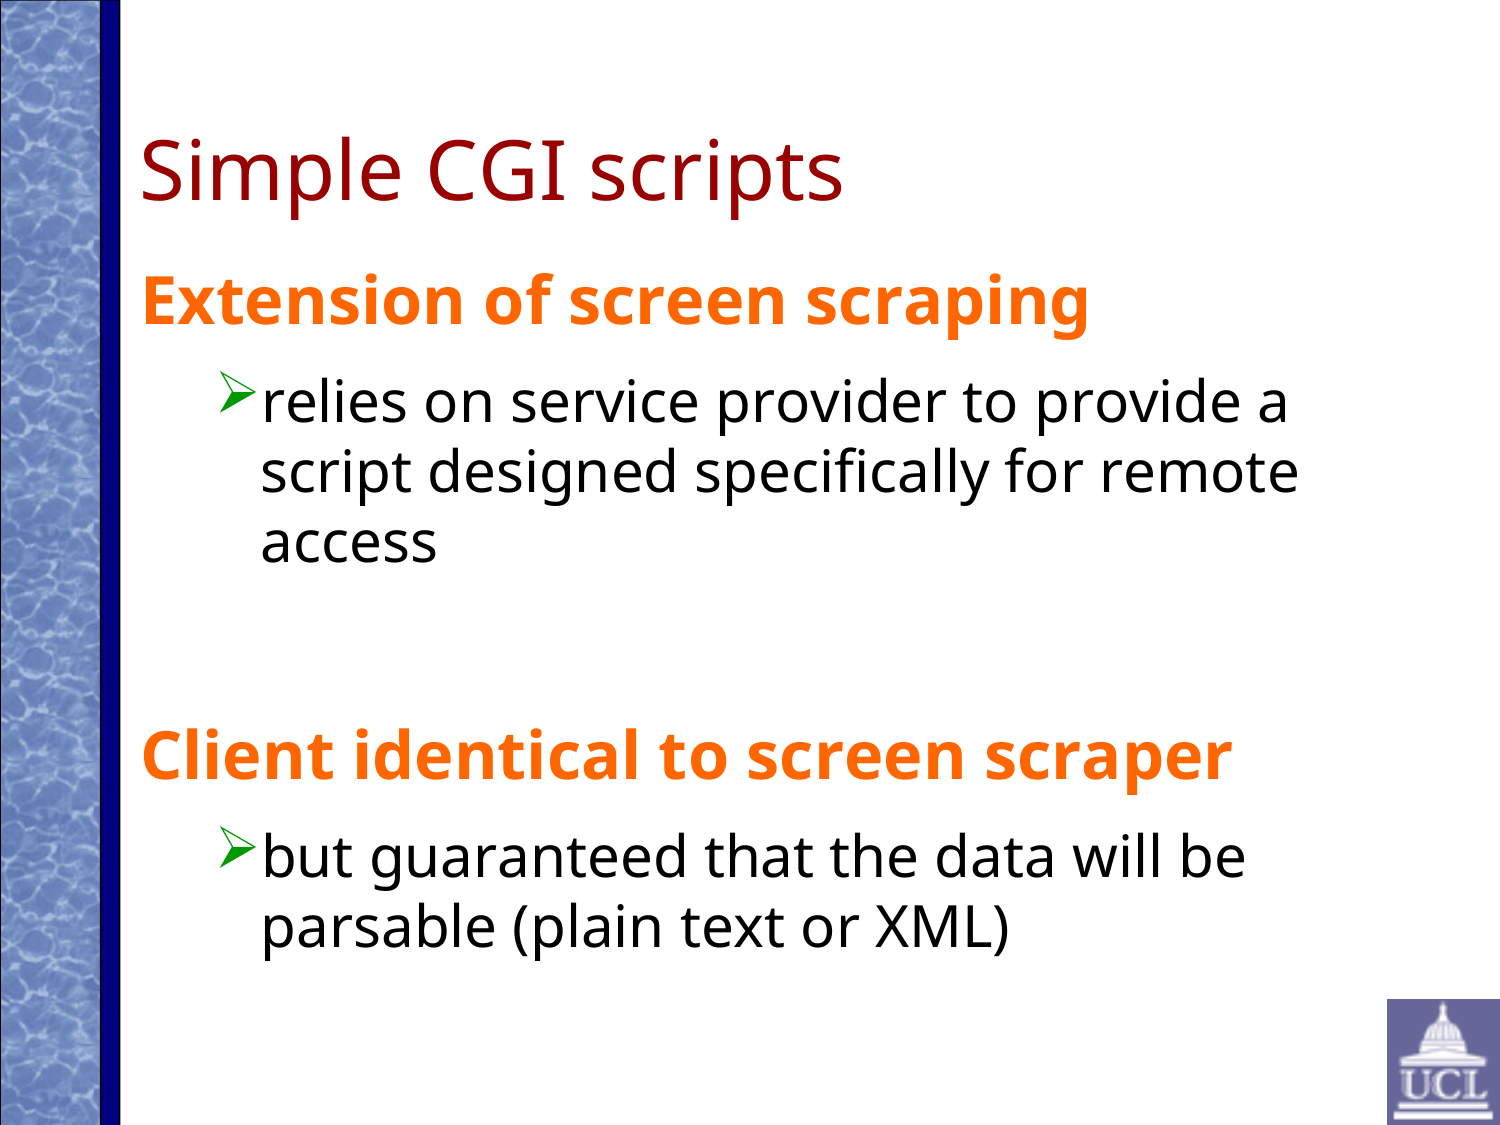

# Simple CGI scripts
Extension of screen scraping
relies on service provider to provide a script designed specifically for remote access
Client identical to screen scraper
but guaranteed that the data will be parsable (plain text or XML)